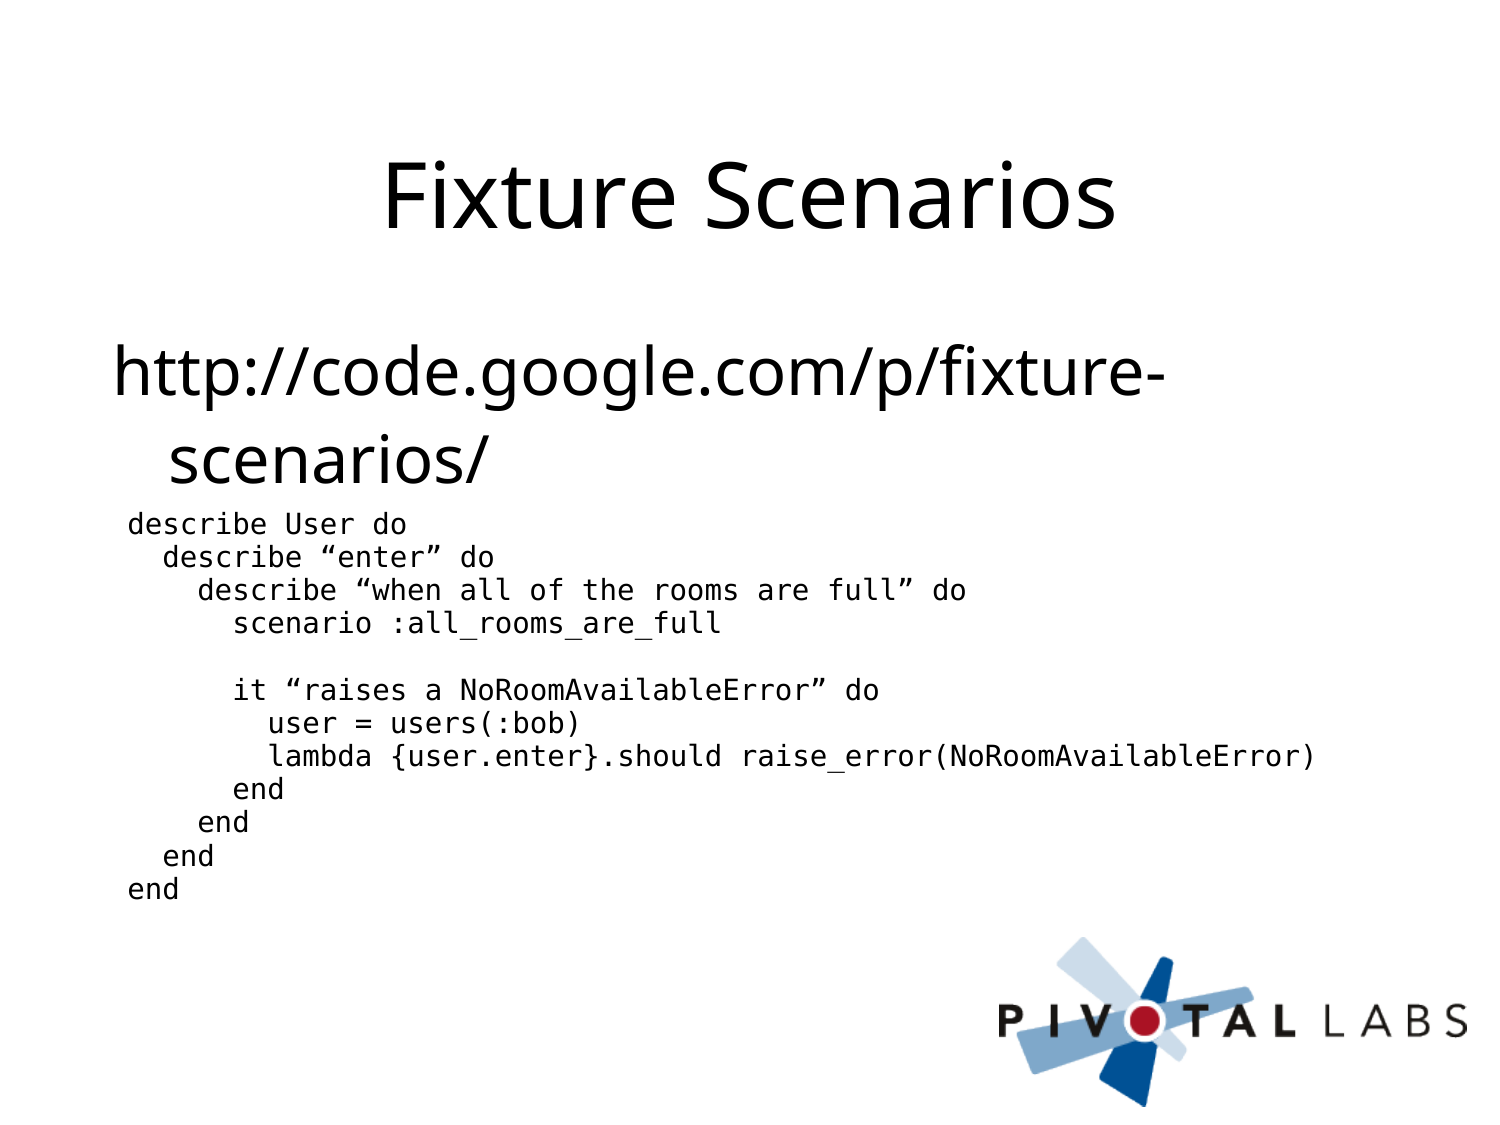

# Fixture Scenarios
http://code.google.com/p/fixture-scenarios/
describe User do
 describe “enter” do
 describe “when all of the rooms are full” do
 scenario :all_rooms_are_full
 it “raises a NoRoomAvailableError” do
 user = users(:bob)
 lambda {user.enter}.should raise_error(NoRoomAvailableError)
 end
 end
 end
end